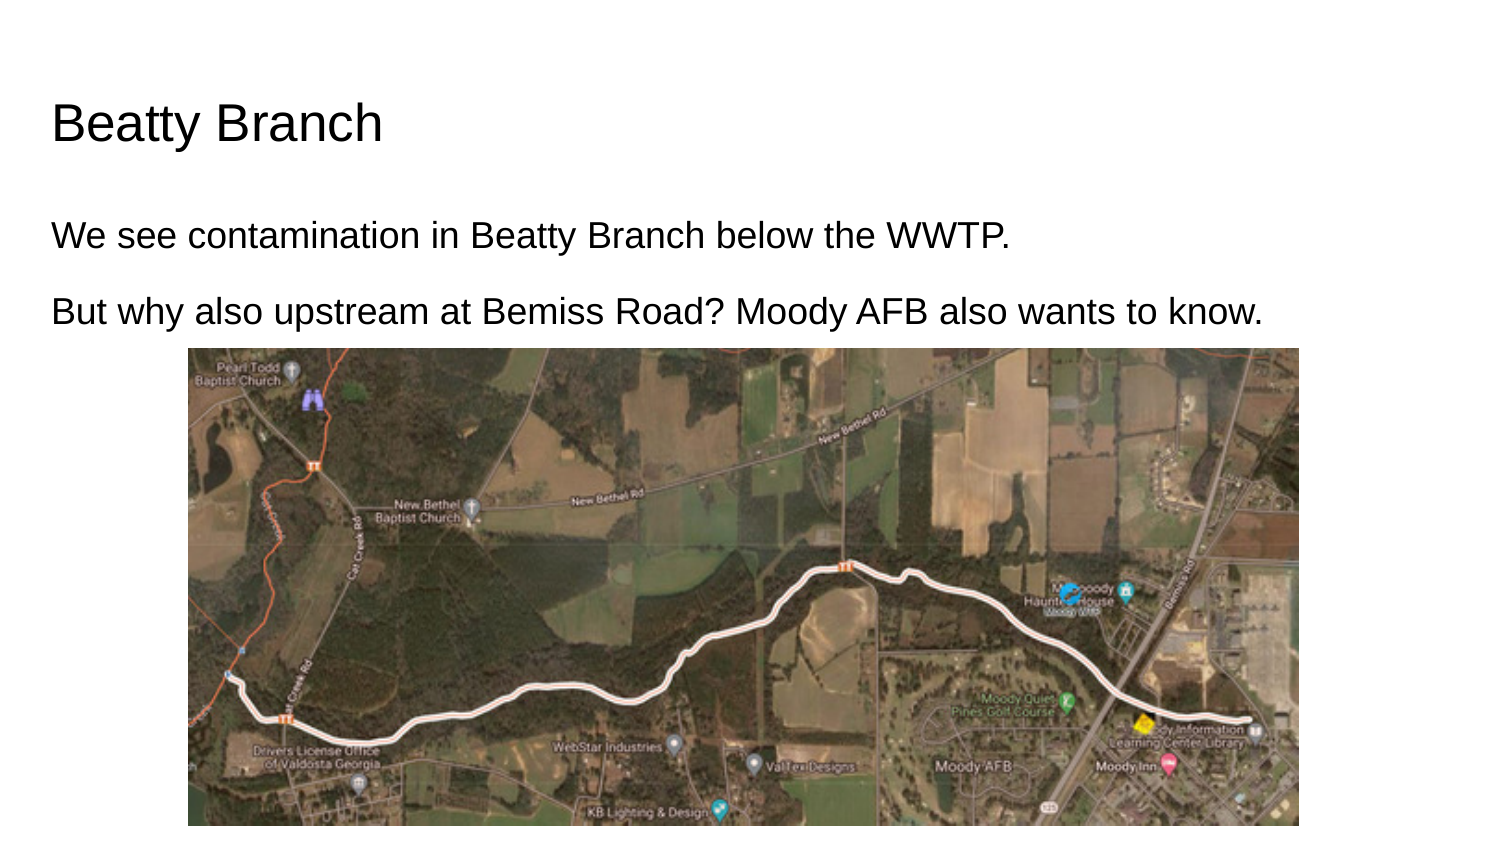

# Beatty Branch
We see contamination in Beatty Branch below the WWTP.
But why also upstream at Bemiss Road? Moody AFB also wants to know.